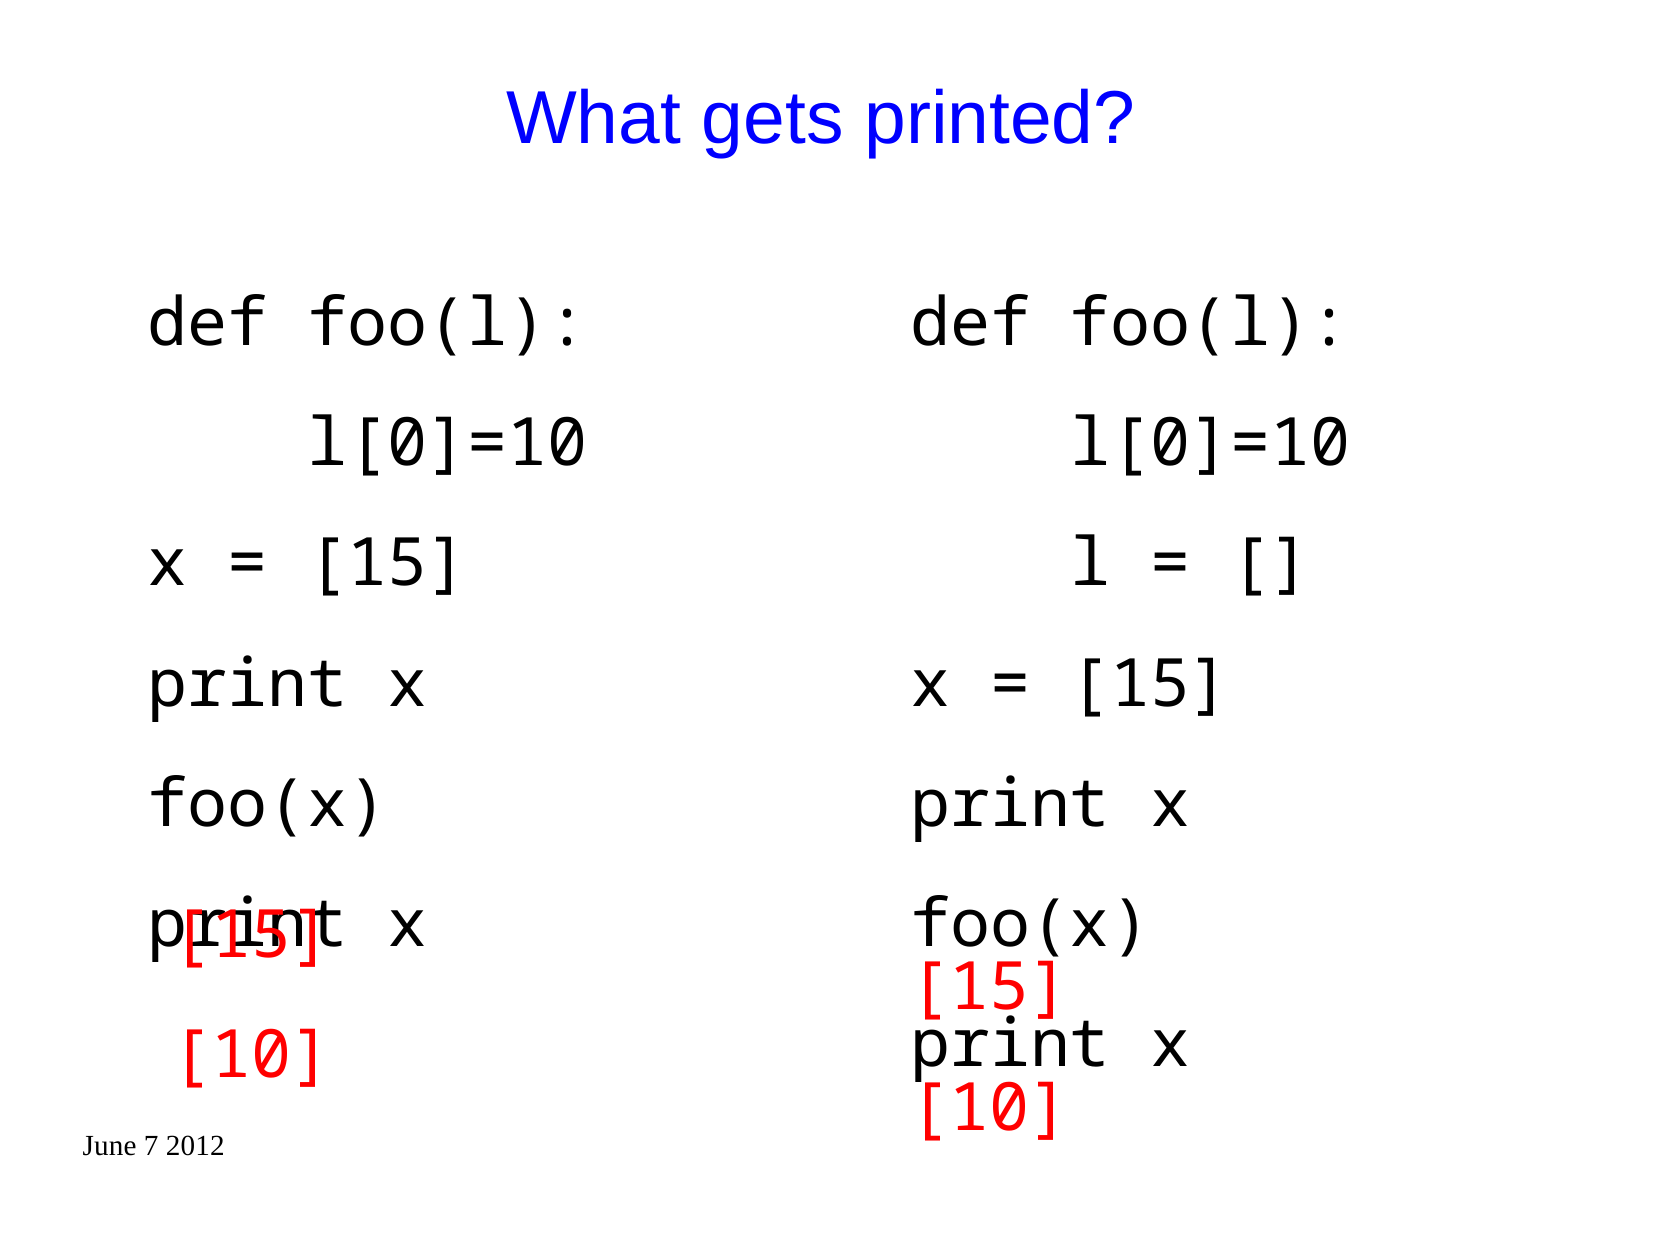

# What gets printed?
def foo(l):
 l[0]=10
x = [15]
print x
foo(x)
print x
def foo(l):
 l[0]=10
 l = []
x = [15]
print x
foo(x)
print x
[15]
[10]
[15]
[10]
June 7 2012